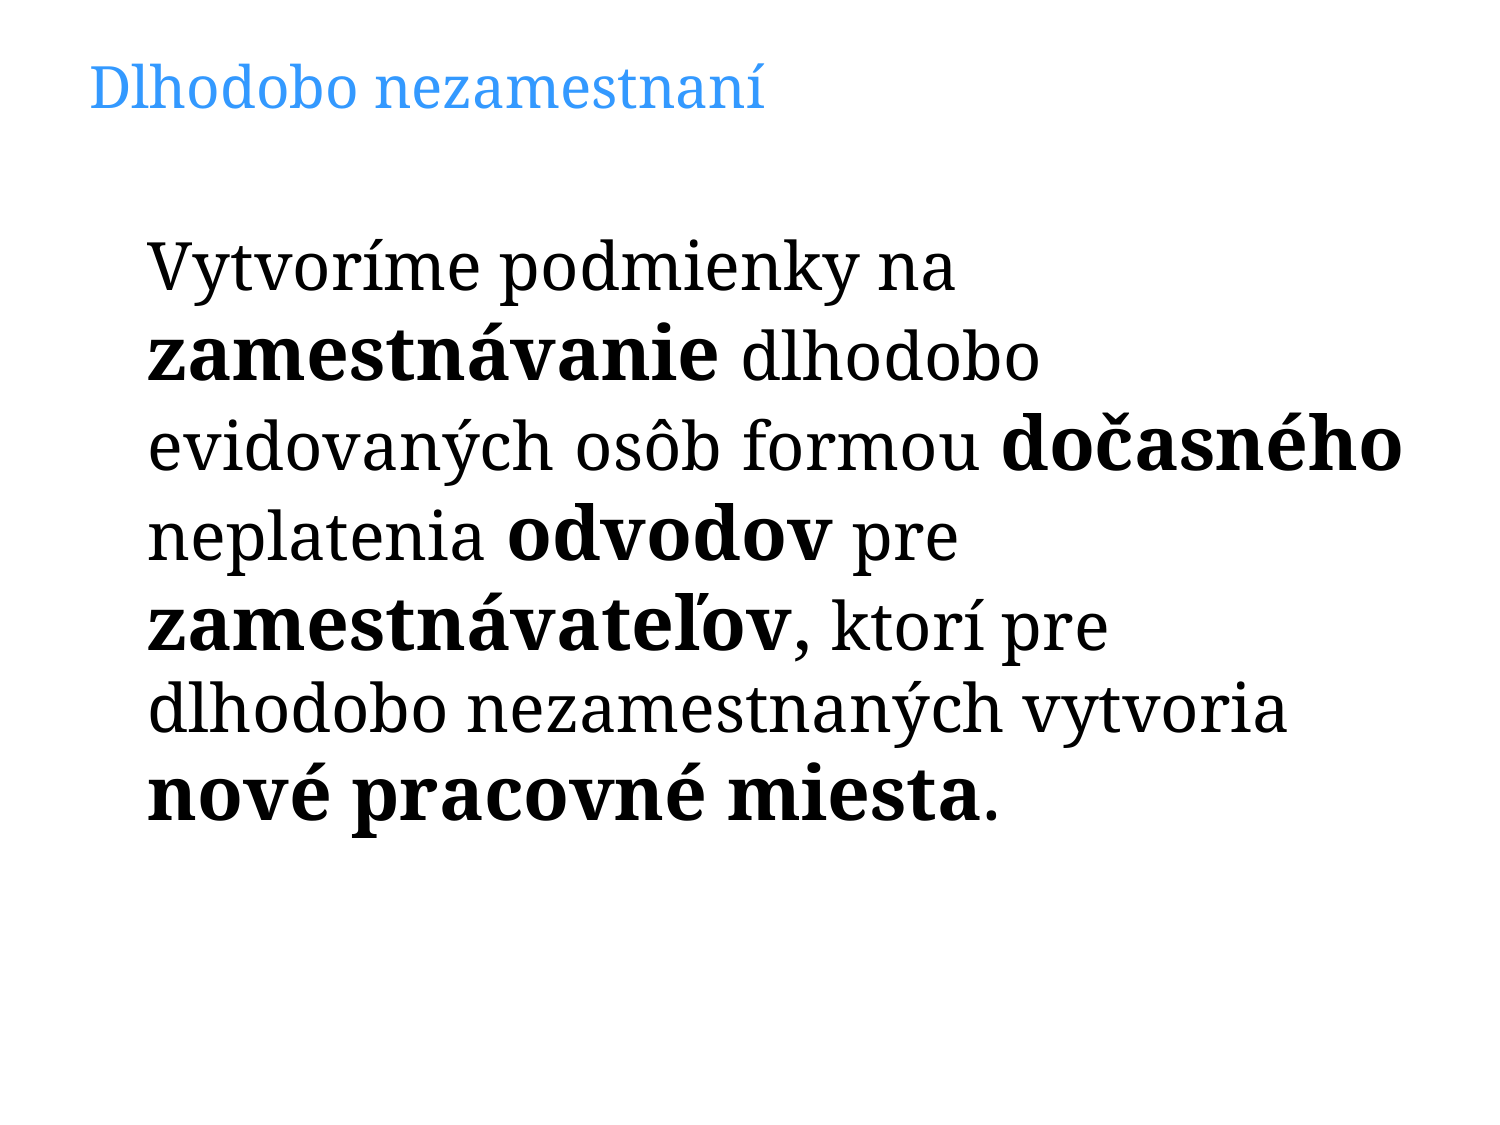

# Dlhodobo nezamestnaní
	Vytvoríme podmienky na zamestnávanie dlhodobo evidovaných osôb formou dočasného neplatenia odvodov pre zamestnávateľov, ktorí pre dlhodobo nezamestnaných vytvoria nové pracovné miesta.